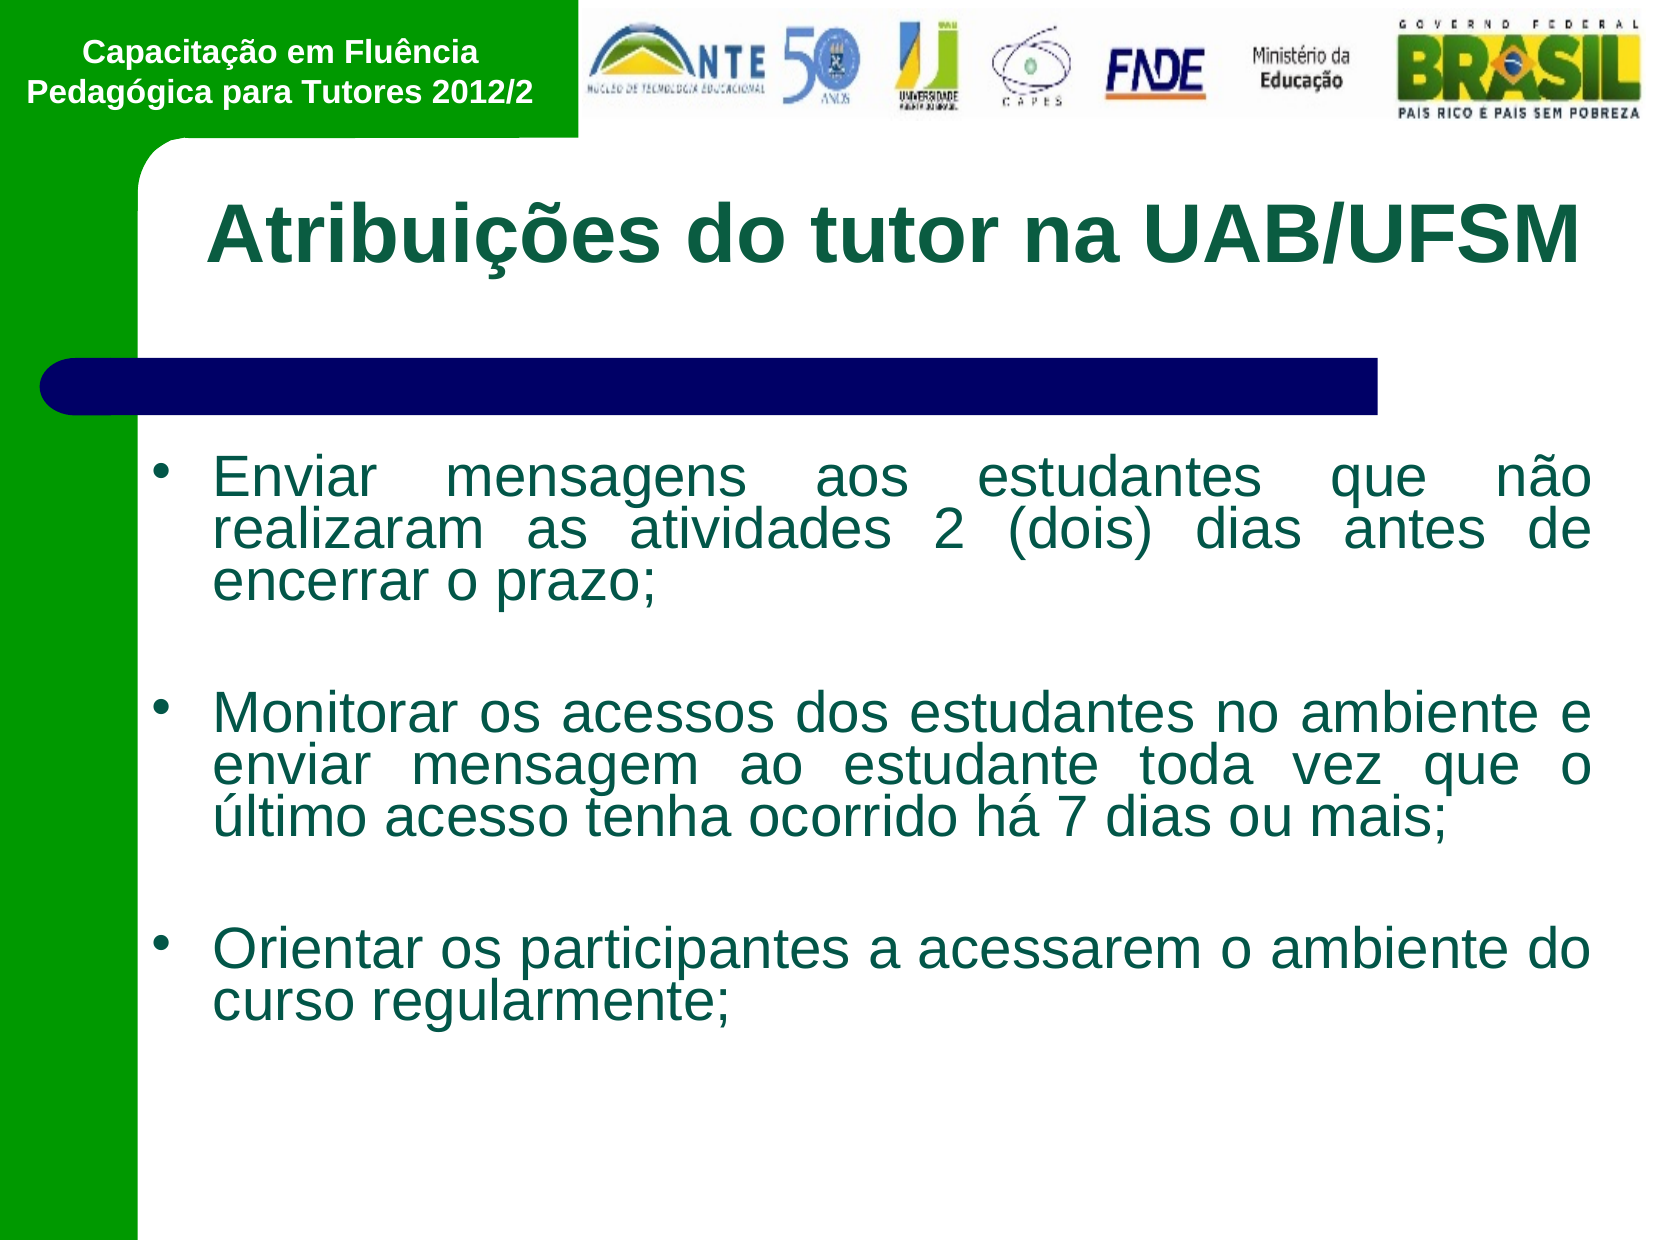

# Atribuições do tutor na UAB/UFSM
Enviar mensagens aos estudantes que não realizaram as atividades 2 (dois) dias antes de encerrar o prazo;
Monitorar os acessos dos estudantes no ambiente e enviar mensagem ao estudante toda vez que o último acesso tenha ocorrido há 7 dias ou mais;
Orientar os participantes a acessarem o ambiente do curso regularmente;